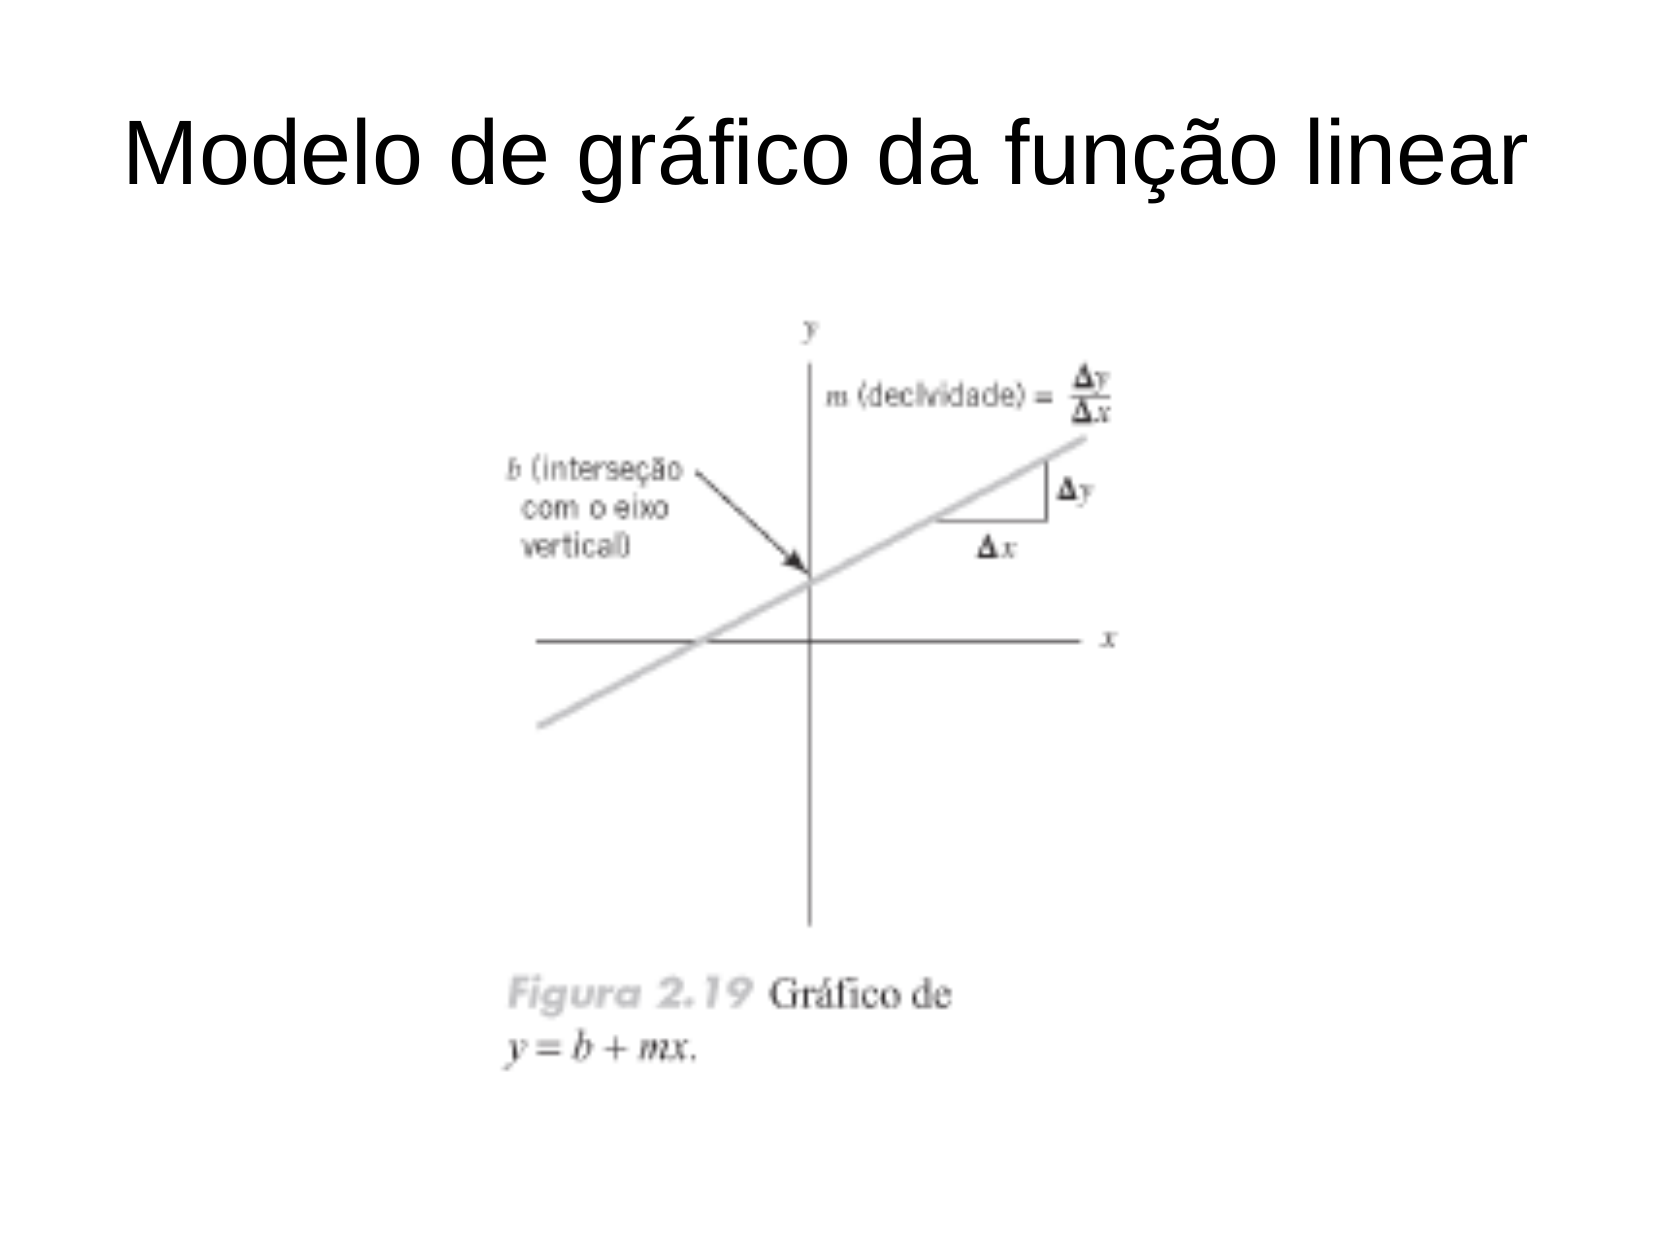

# Modelo de gráfico da função linear